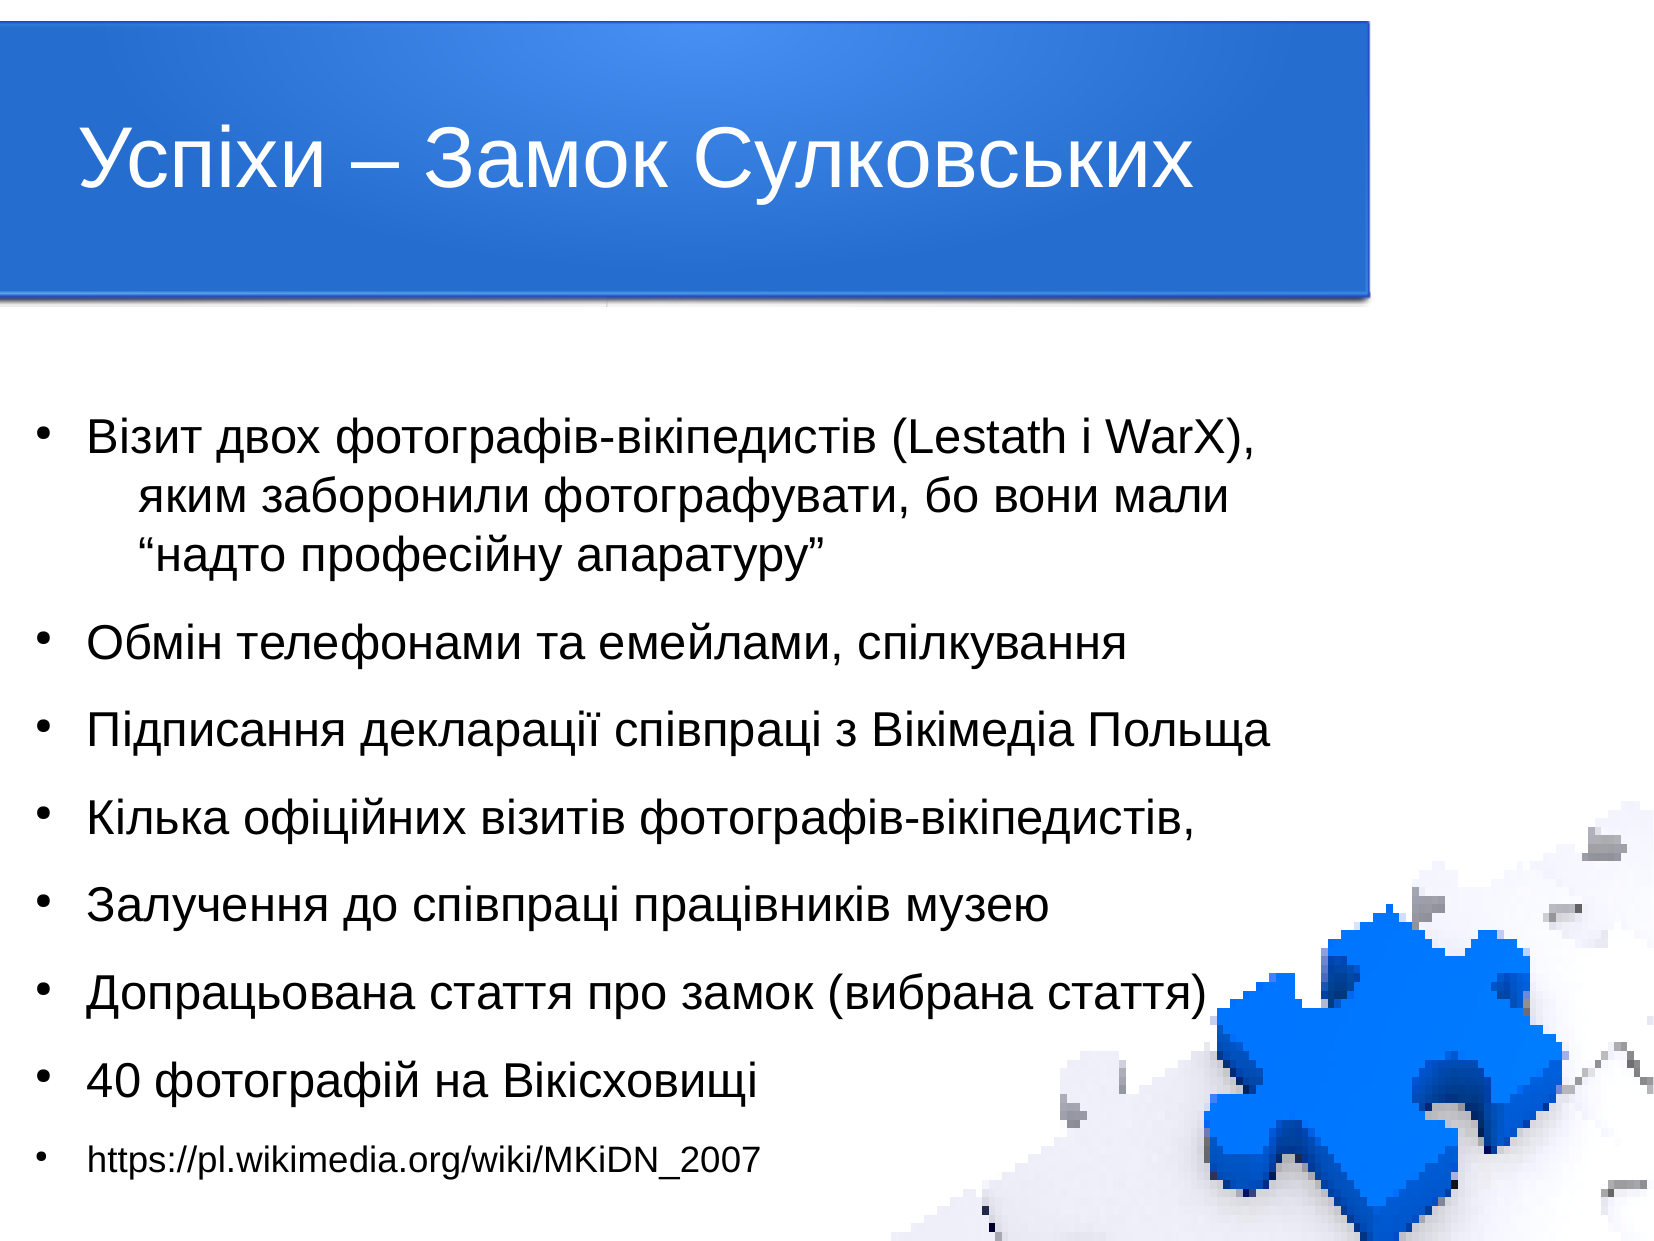

# Успіхи – Замок Сулковських
Візит двох фотографів-вікіпедистів (Lestath і WarX), яким заборонили фотографувати, бо вони мали “надто професійну апаратуру”
Обмін телефонами та емейлами, спілкування
Підписання декларації співпраці з Вікімедіа Польща
Кілька офіційних візитів фотографів-вікіпедистів,
Залучення до співпраці працівників музею
Допрацьована стаття про замок (вибрана стаття)
40 фотографій на Вікісховищі
https://pl.wikimedia.org/wiki/MKiDN_2007